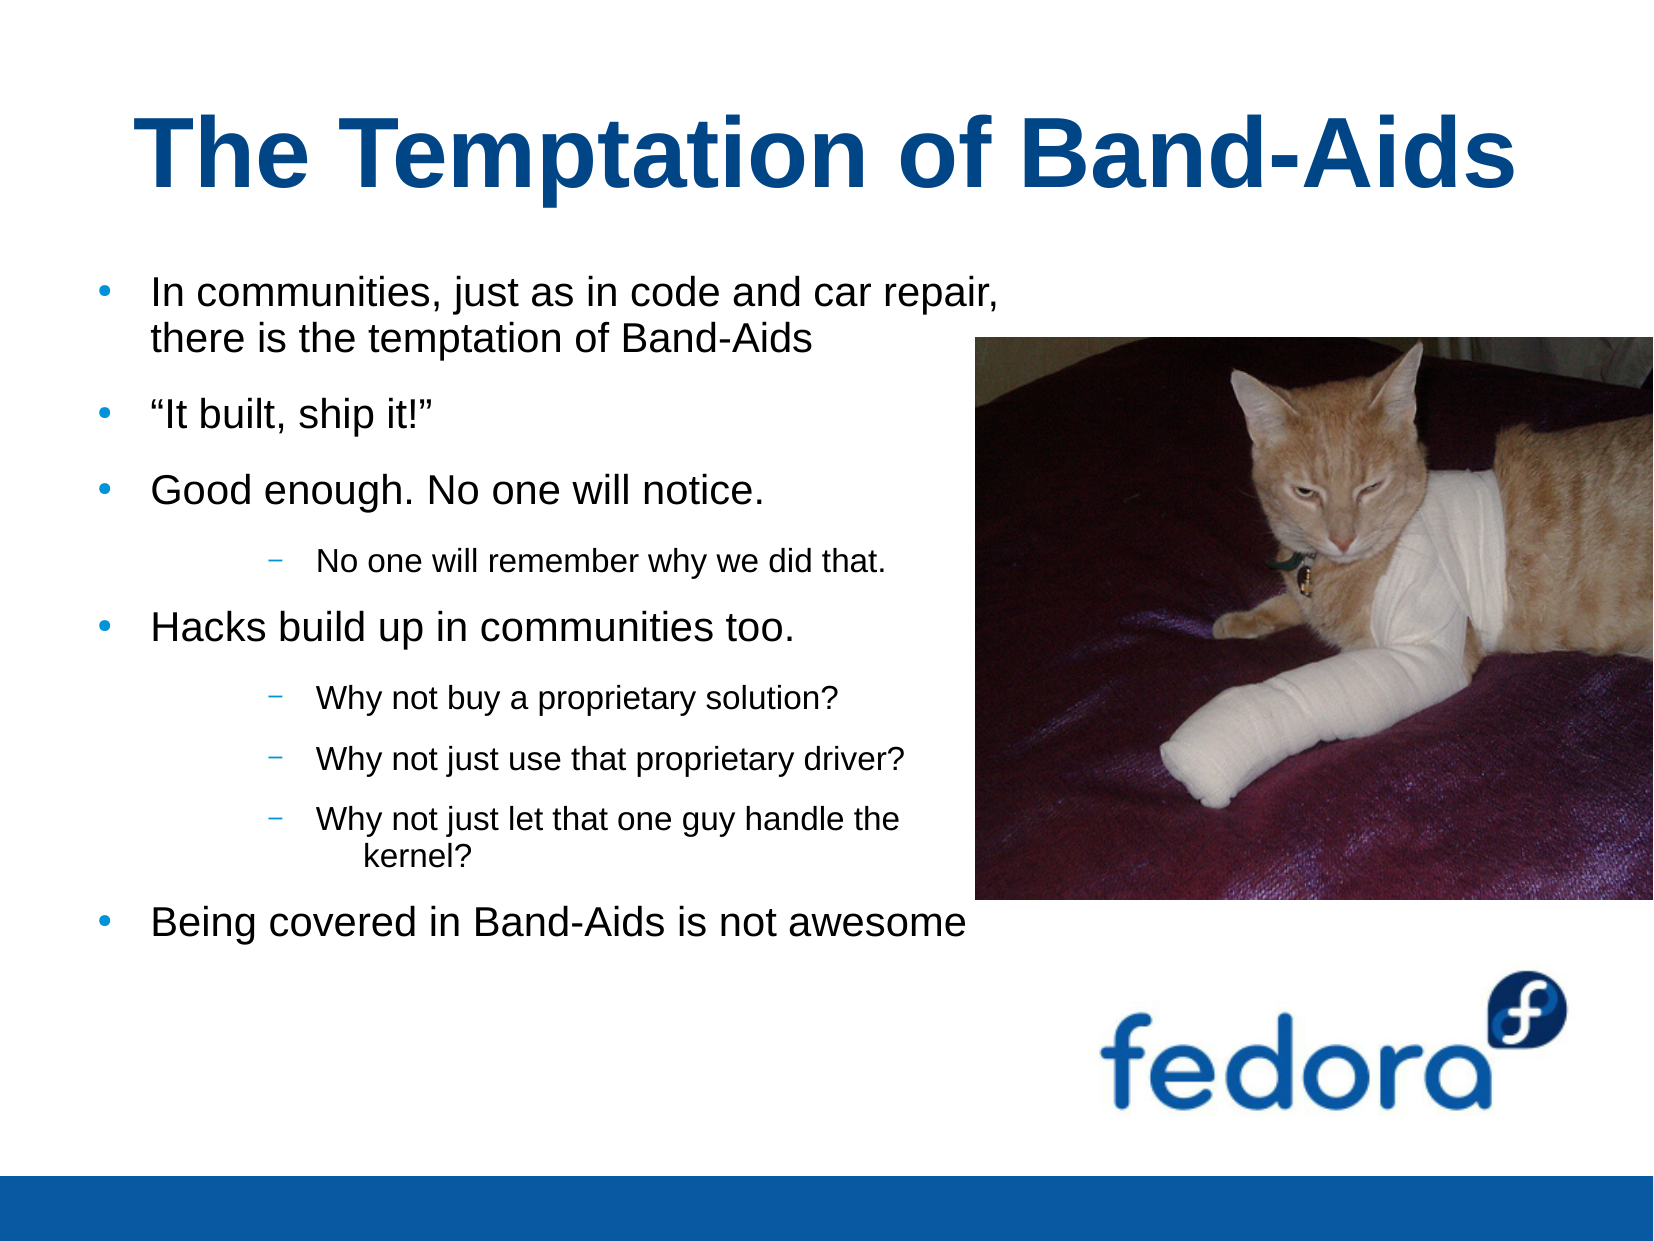

# The Temptation of Band-Aids
In communities, just as in code and car repair, there is the temptation of Band-Aids
“It built, ship it!”
Good enough. No one will notice.
No one will remember why we did that.
Hacks build up in communities too.
Why not buy a proprietary solution?
Why not just use that proprietary driver?
Why not just let that one guy handle the kernel?
Being covered in Band-Aids is not awesome